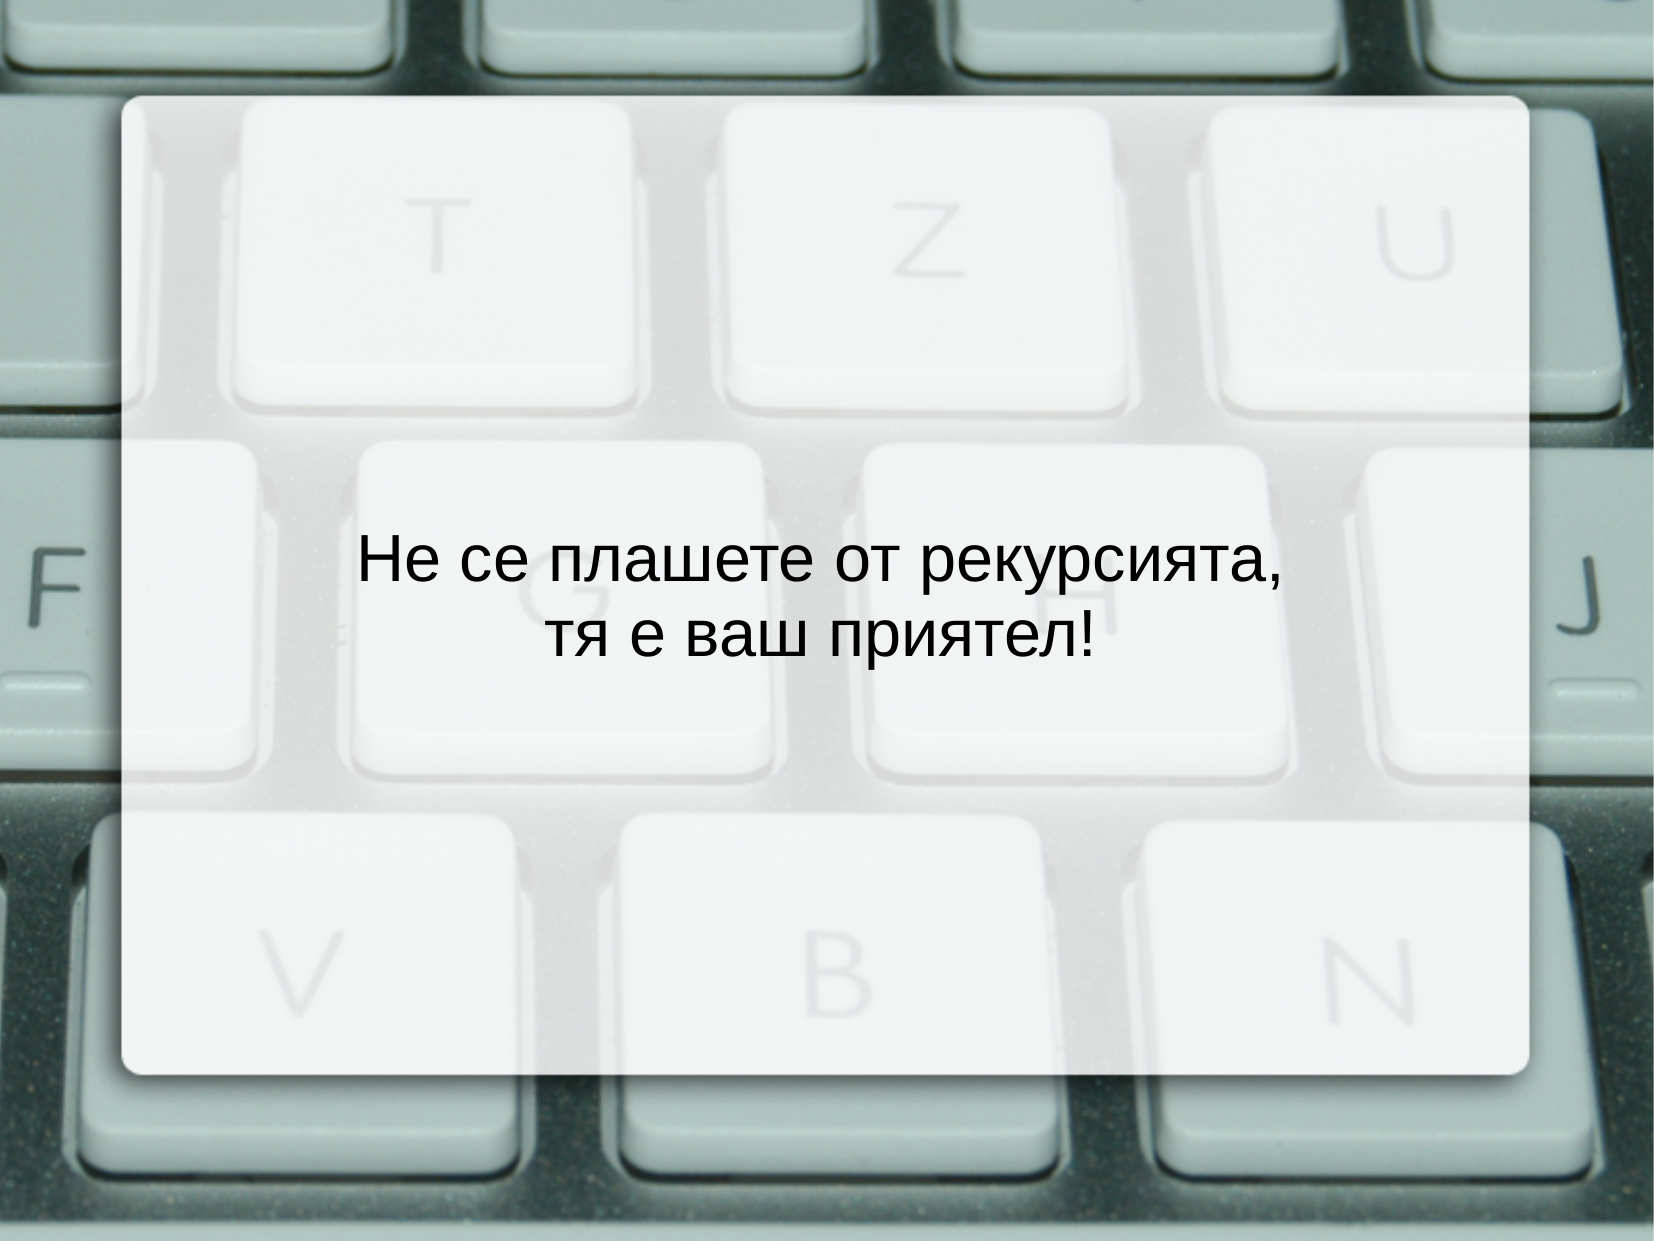

# Не се плашете от рекурсията,
тя е ваш приятел!